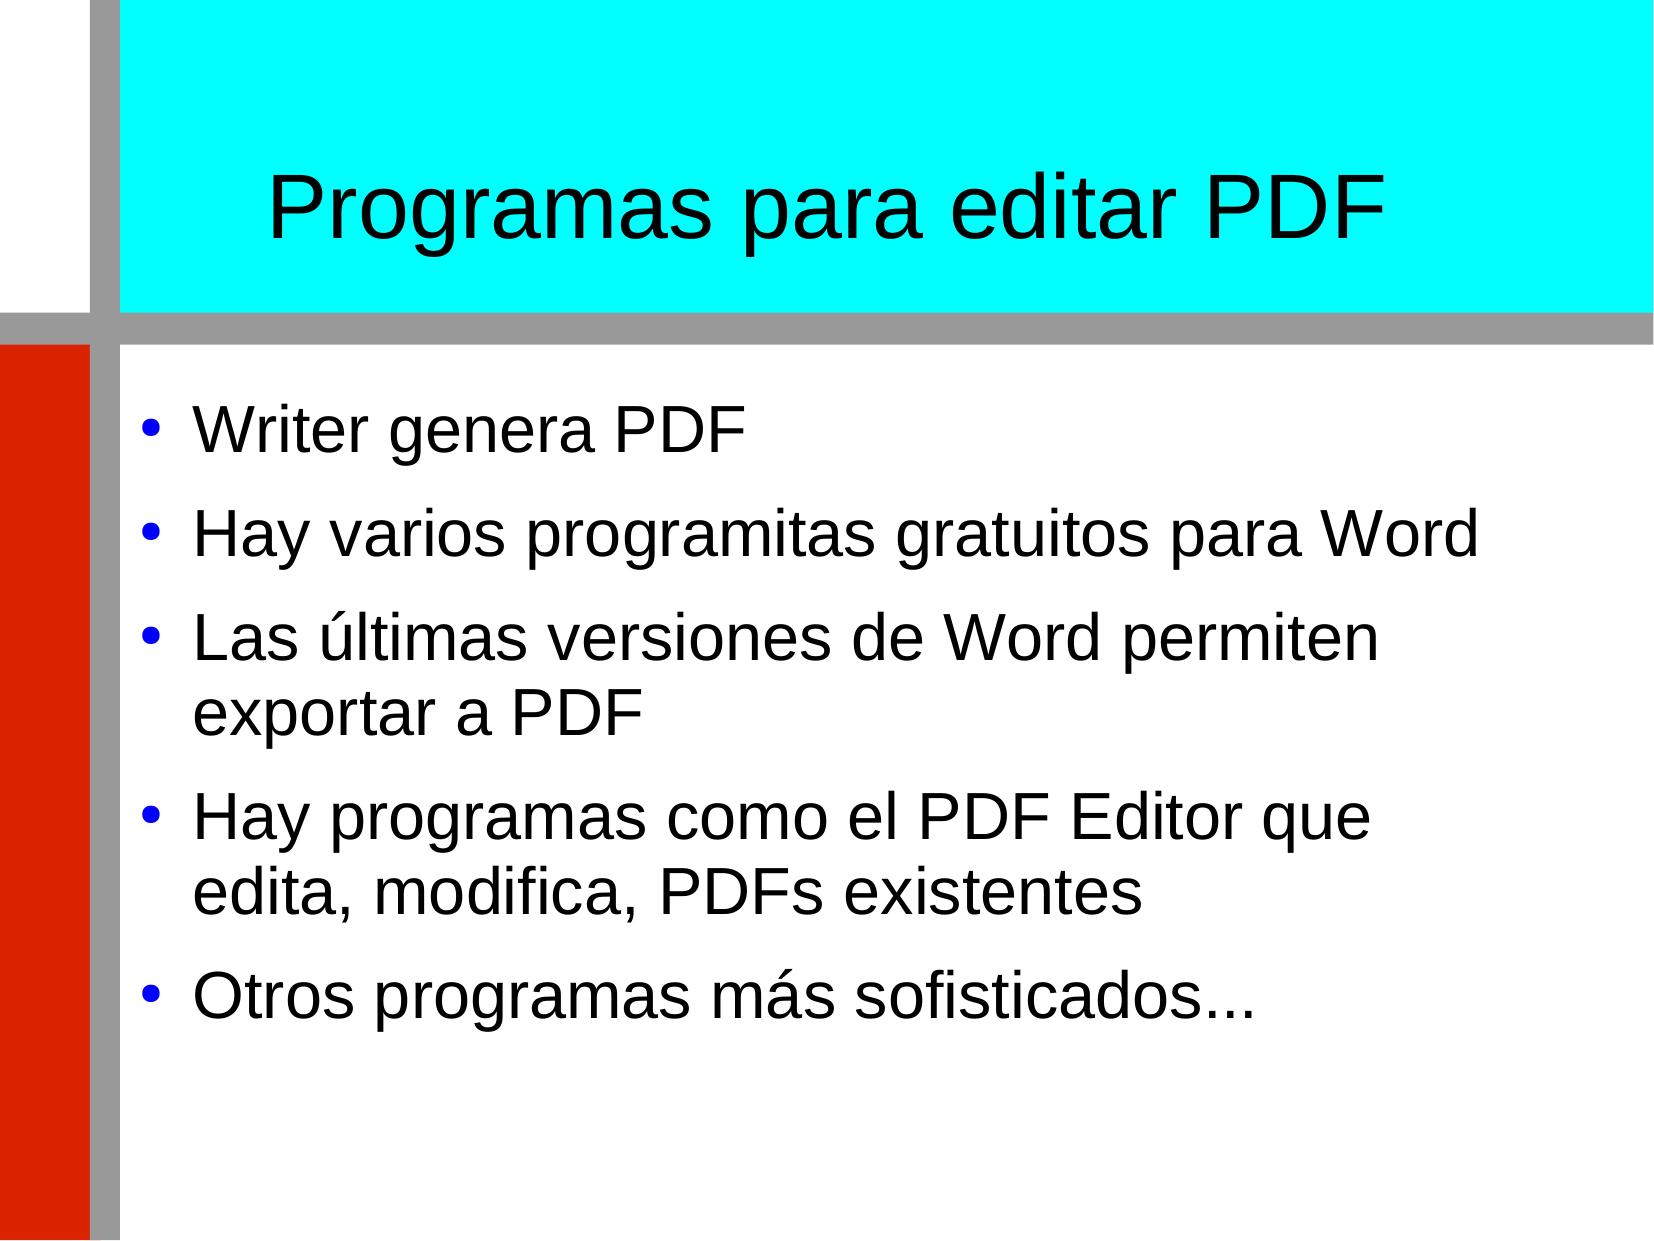

# Programas para editar PDF
Writer genera PDF
Hay varios programitas gratuitos para Word
Las últimas versiones de Word permiten exportar a PDF
Hay programas como el PDF Editor que edita, modifica, PDFs existentes
Otros programas más sofisticados...